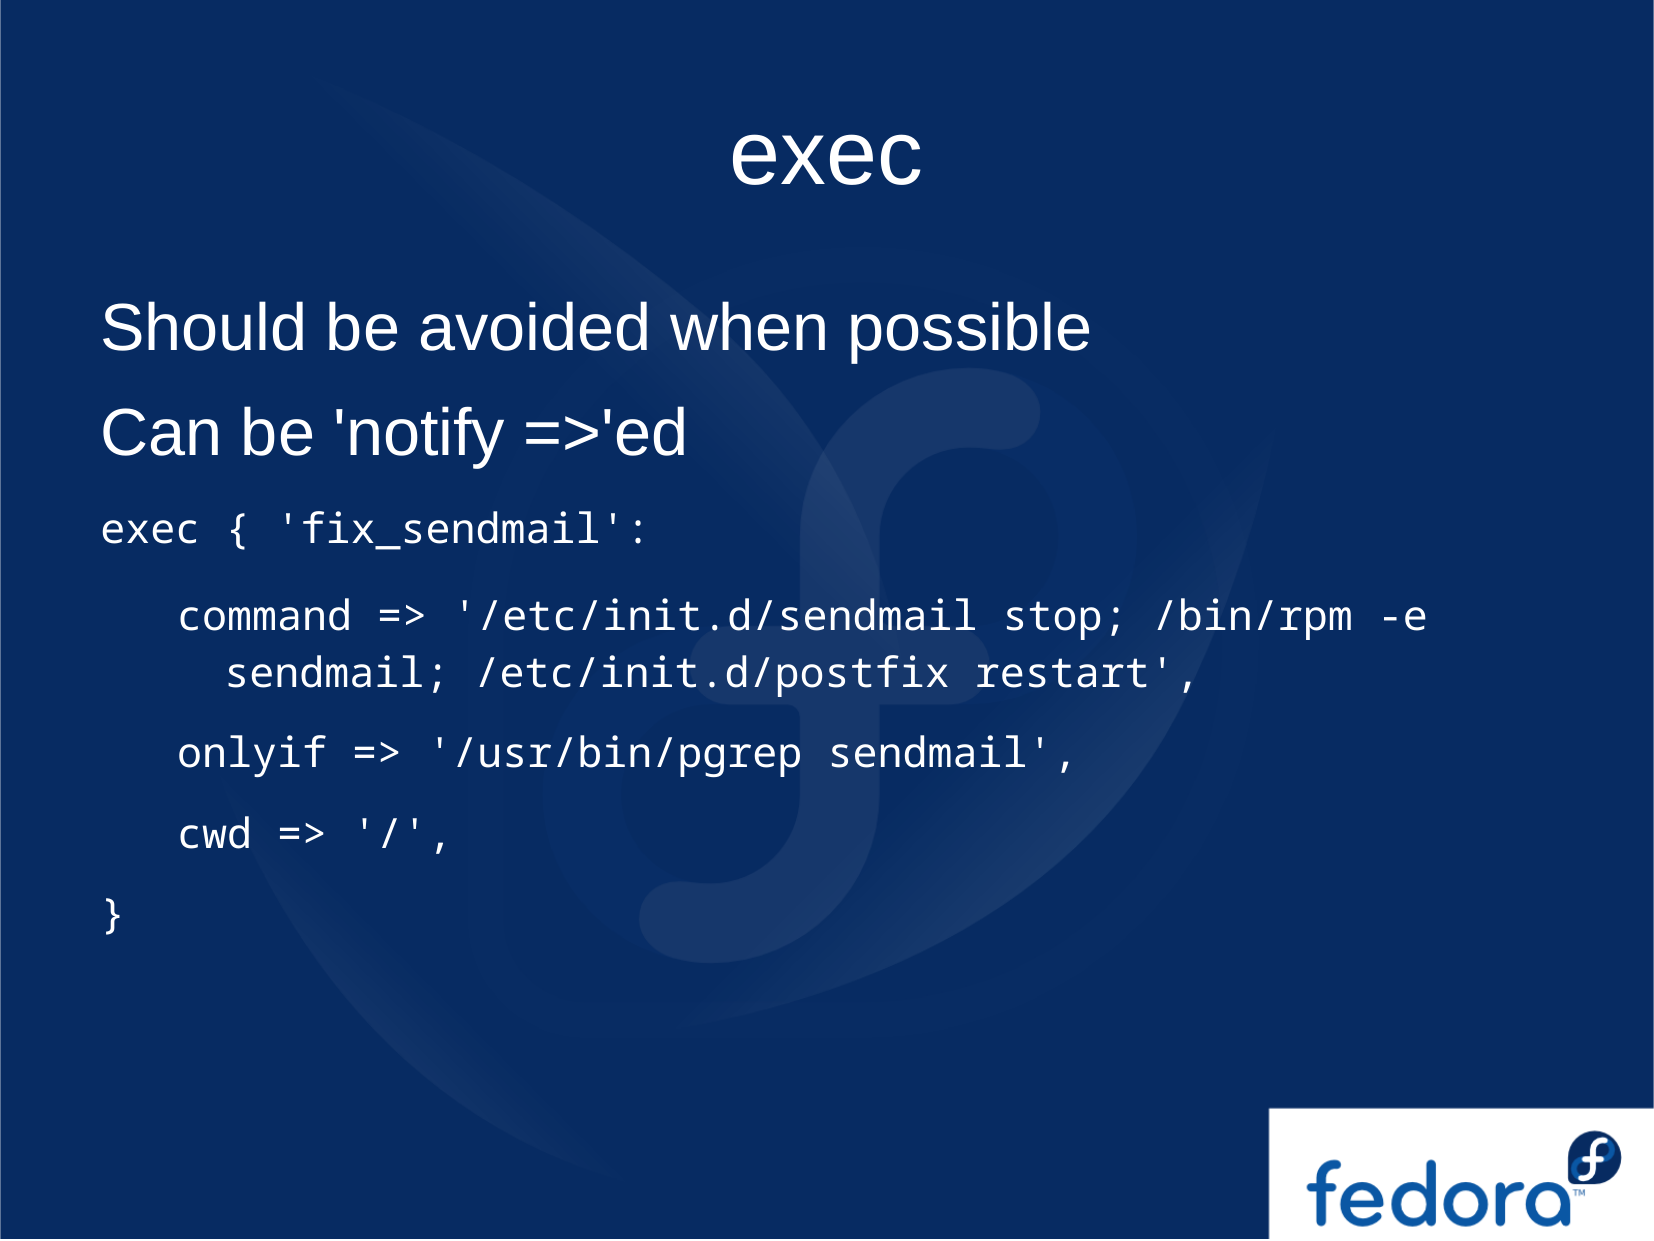

# exec
Should be avoided when possible
Can be 'notify =>'ed
exec { 'fix_sendmail':
command => '/etc/init.d/sendmail stop; /bin/rpm -e sendmail; /etc/init.d/postfix restart',
onlyif => '/usr/bin/pgrep sendmail',
cwd => '/',
}